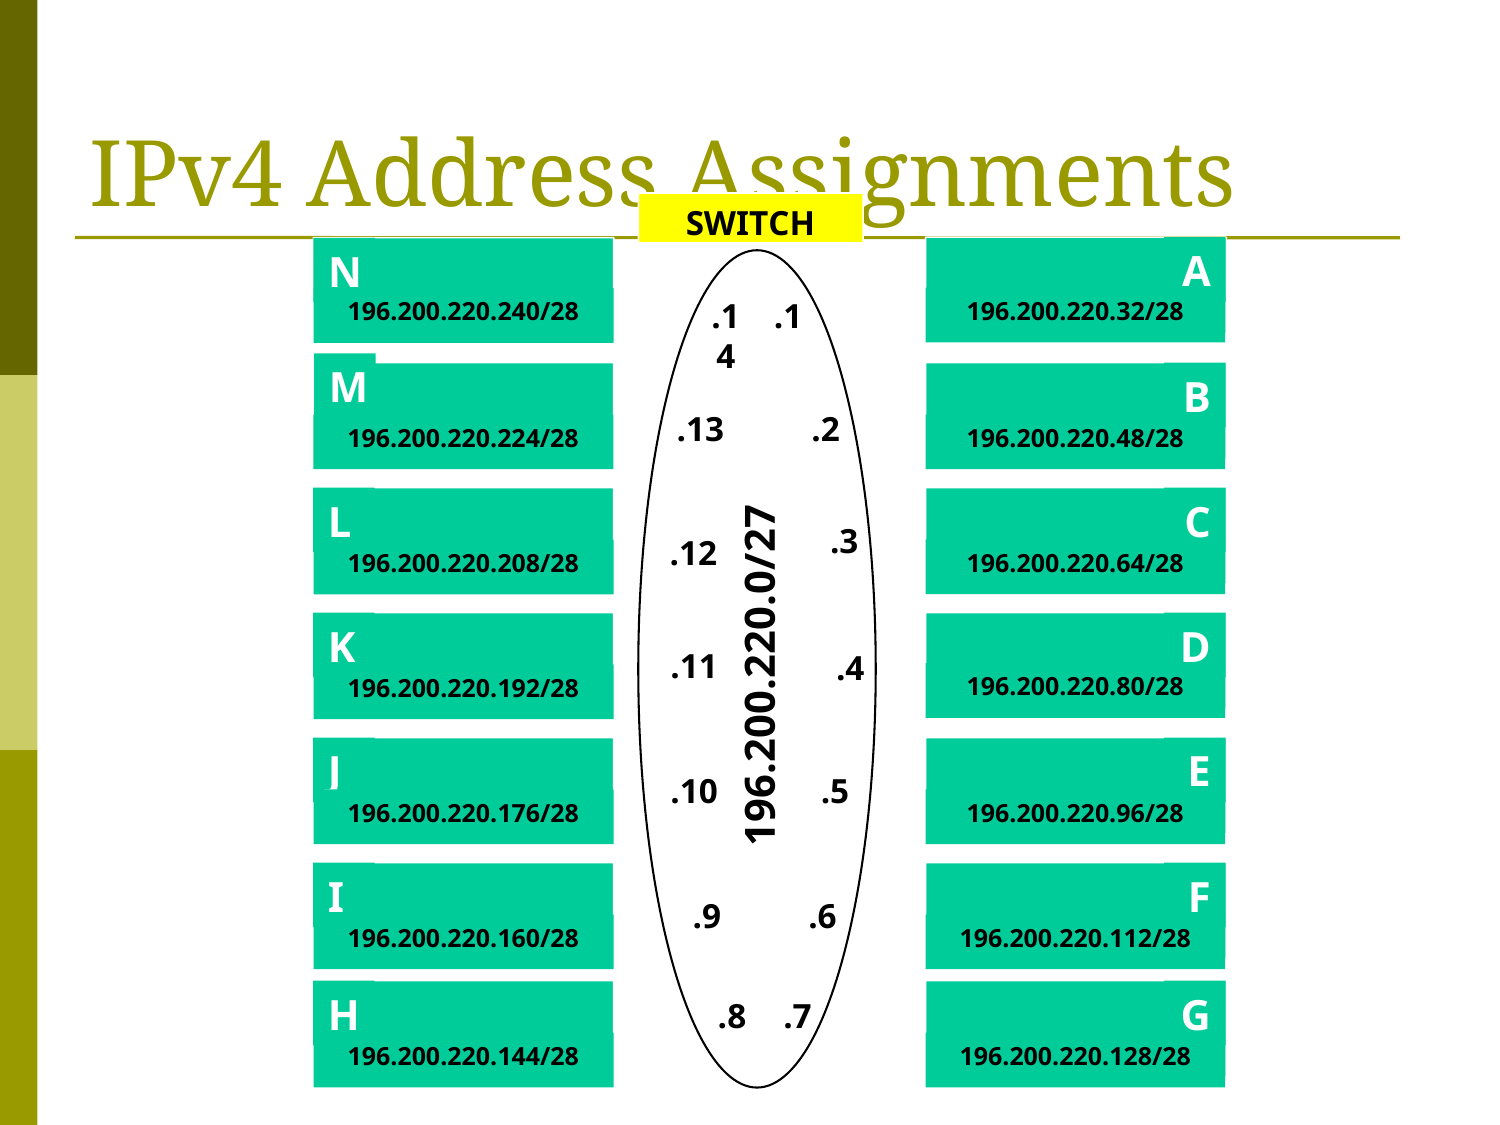

# IPv4 Address Assignments
SWITCH
A
N
.14
.1
196.200.220.32/28
196.200.220.240/28
M
B
.13
.2
196.200.220.224/28
196.200.220.48/28
L
C
.3
.12
196.200.220.64/28
196.200.220.208/28
196.200.220.0/27
K
D
.11
.4
196.200.220.80/28
196.200.220.192/28
J
E
.10
.5
196.200.220.176/28
196.200.220.96/28
I
F
.9
.6
196.200.220.160/28
196.200.220.112/28
H
G
.8
.7
196.200.220.144/28
196.200.220.128/28